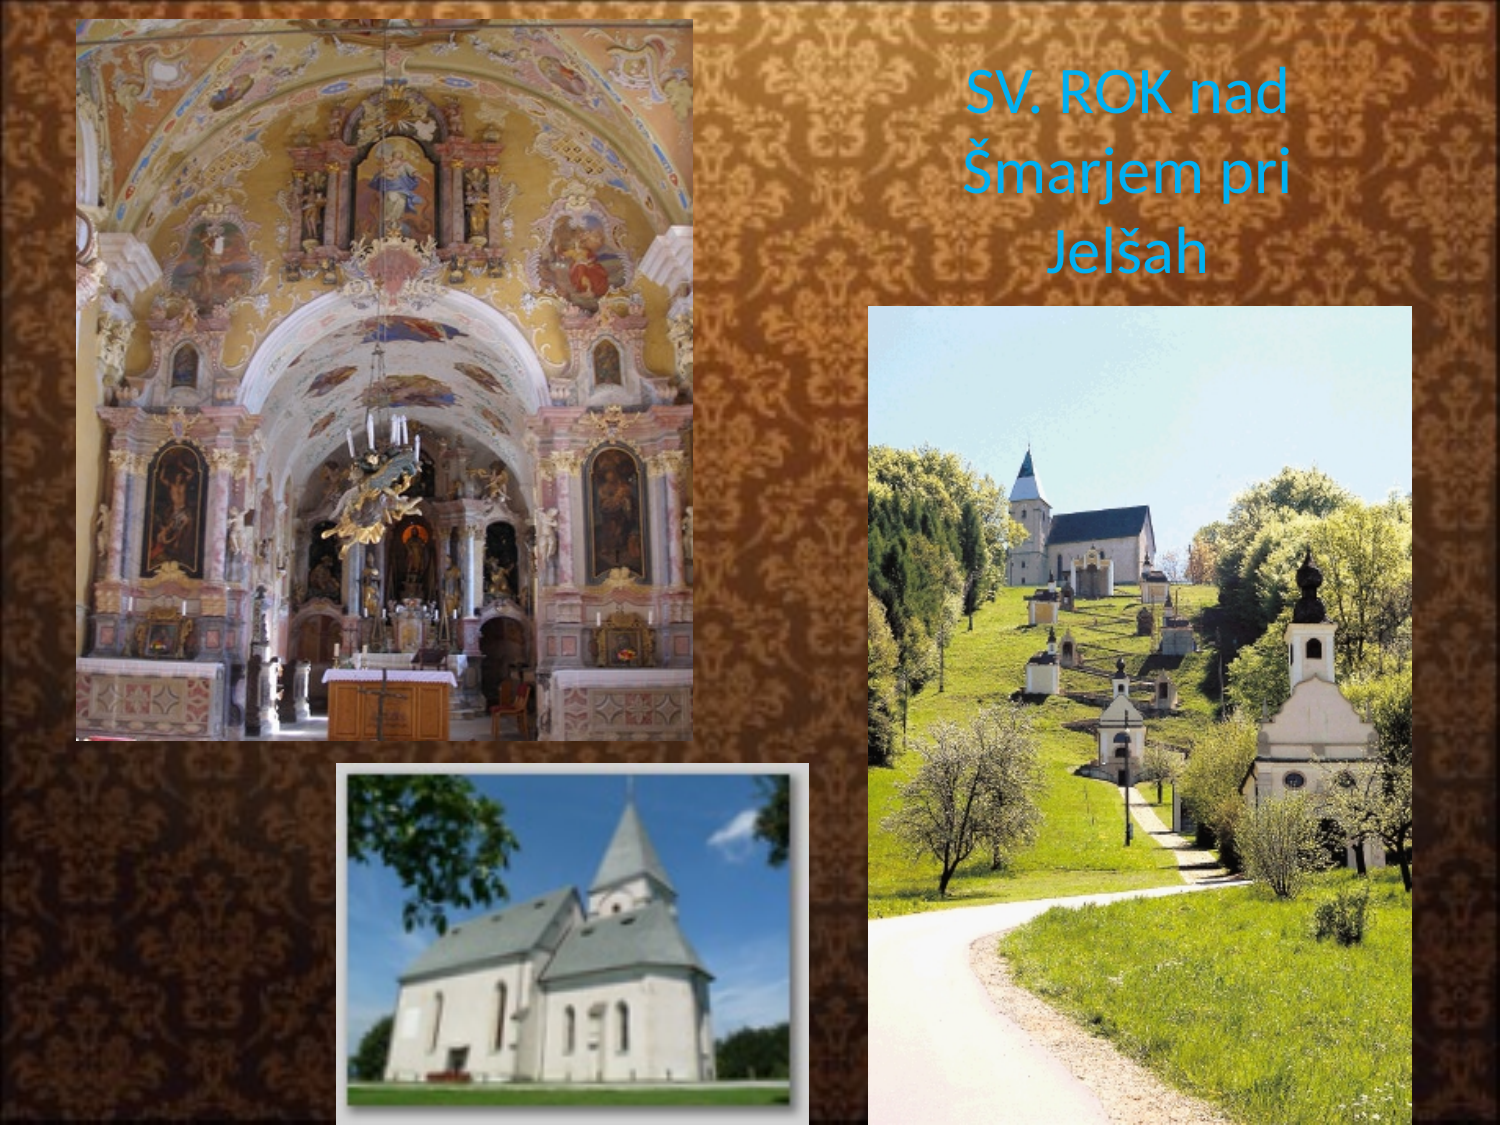

# SV. ROK nad Šmarjem pri Jelšah